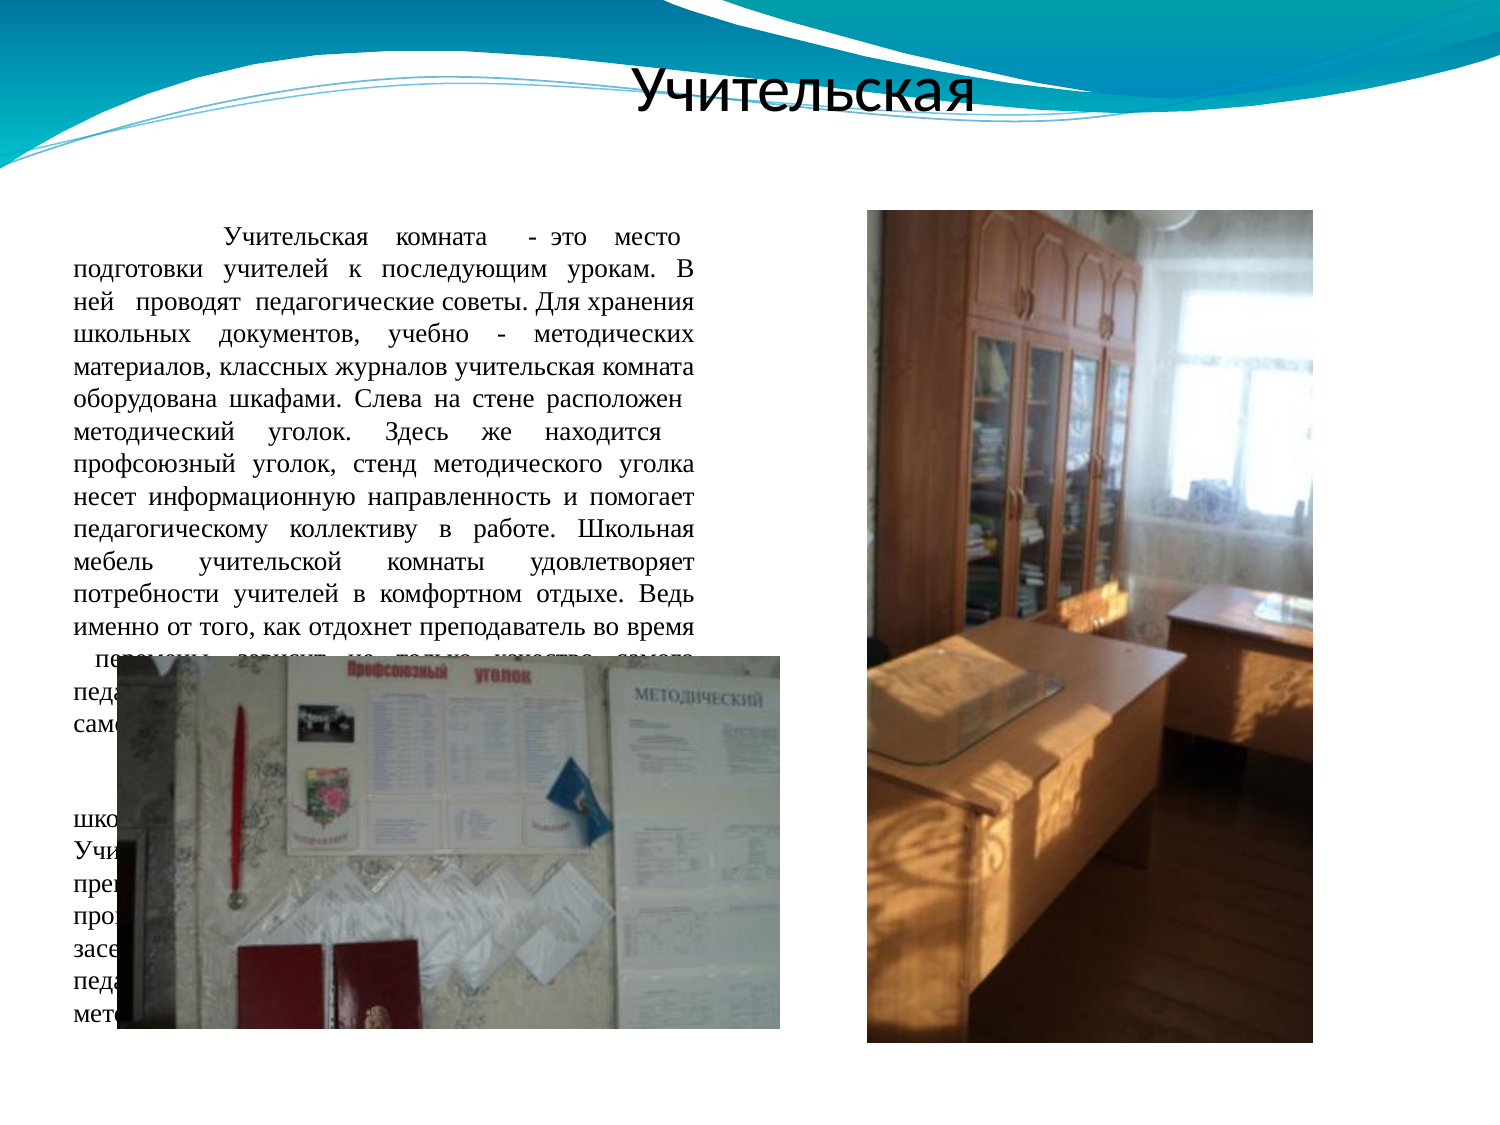

# Учительская
 Учительская комната - это место подготовки учителей к последующим урокам. В ней проводят педагогические советы. Для хранения школьных документов, учебно - методических материалов, классных журналов учительская комната оборудована шкафами. Слева на стене расположен методический уголок. Здесь же находится профсоюзный уголок, стенд методического уголка несет информационную направленность и помогает педагогическому коллективу в работе. Школьная мебель учительской комнаты удовлетворяет потребности учителей в комфортном отдыхе. Ведь именно от того, как отдохнет преподаватель во время перемены, зависит не только качество самого педагогического процесса в школе, но и самочувствие учителя в целом.
 Одним из обязательных атрибутов любой школы является учительская комната. Учительская– это не только место отдыха преподавателей во время перемен, но и место где происходит обмен мнениями преподавателей, заседания Совета Школы, пополнение педагогических знаний. В этой комнате хранятся методические пособия, документы.